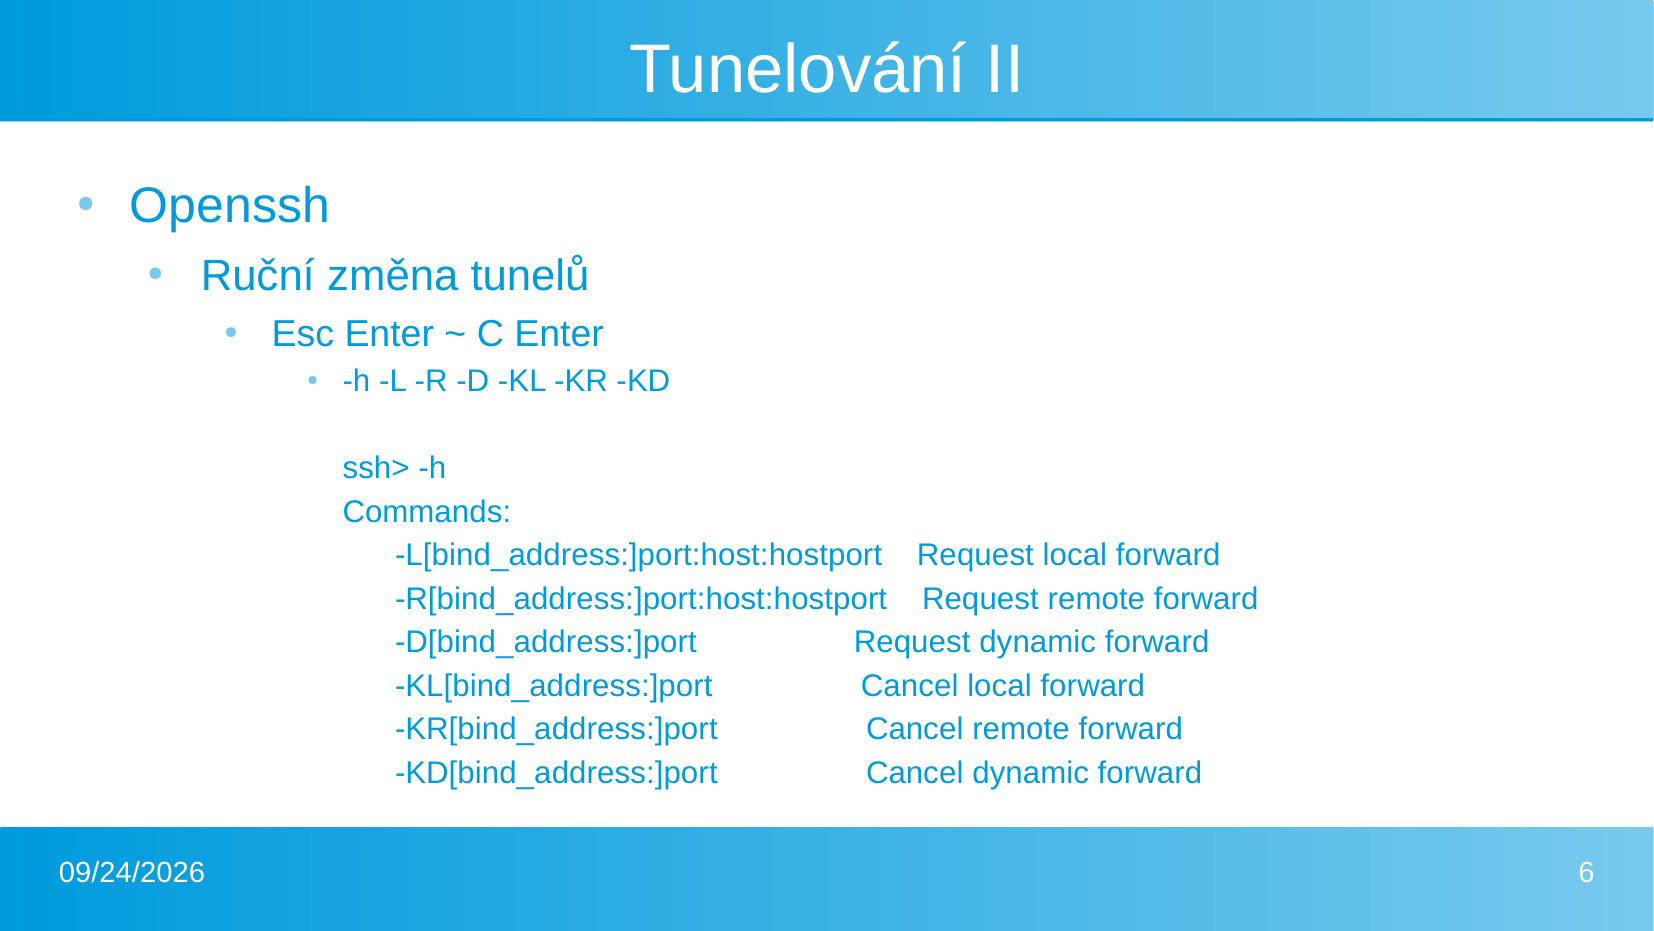

# Tunelování II
Openssh
Ruční změna tunelů
Esc Enter ~ C Enter
-h -L -R -D -KL -KR -KD
ssh> -h
Commands:
 -L[bind_address:]port:host:hostport Request local forward
 -R[bind_address:]port:host:hostport Request remote forward
 -D[bind_address:]port Request dynamic forward
 -KL[bind_address:]port Cancel local forward
 -KR[bind_address:]port Cancel remote forward
 -KD[bind_address:]port Cancel dynamic forward
6